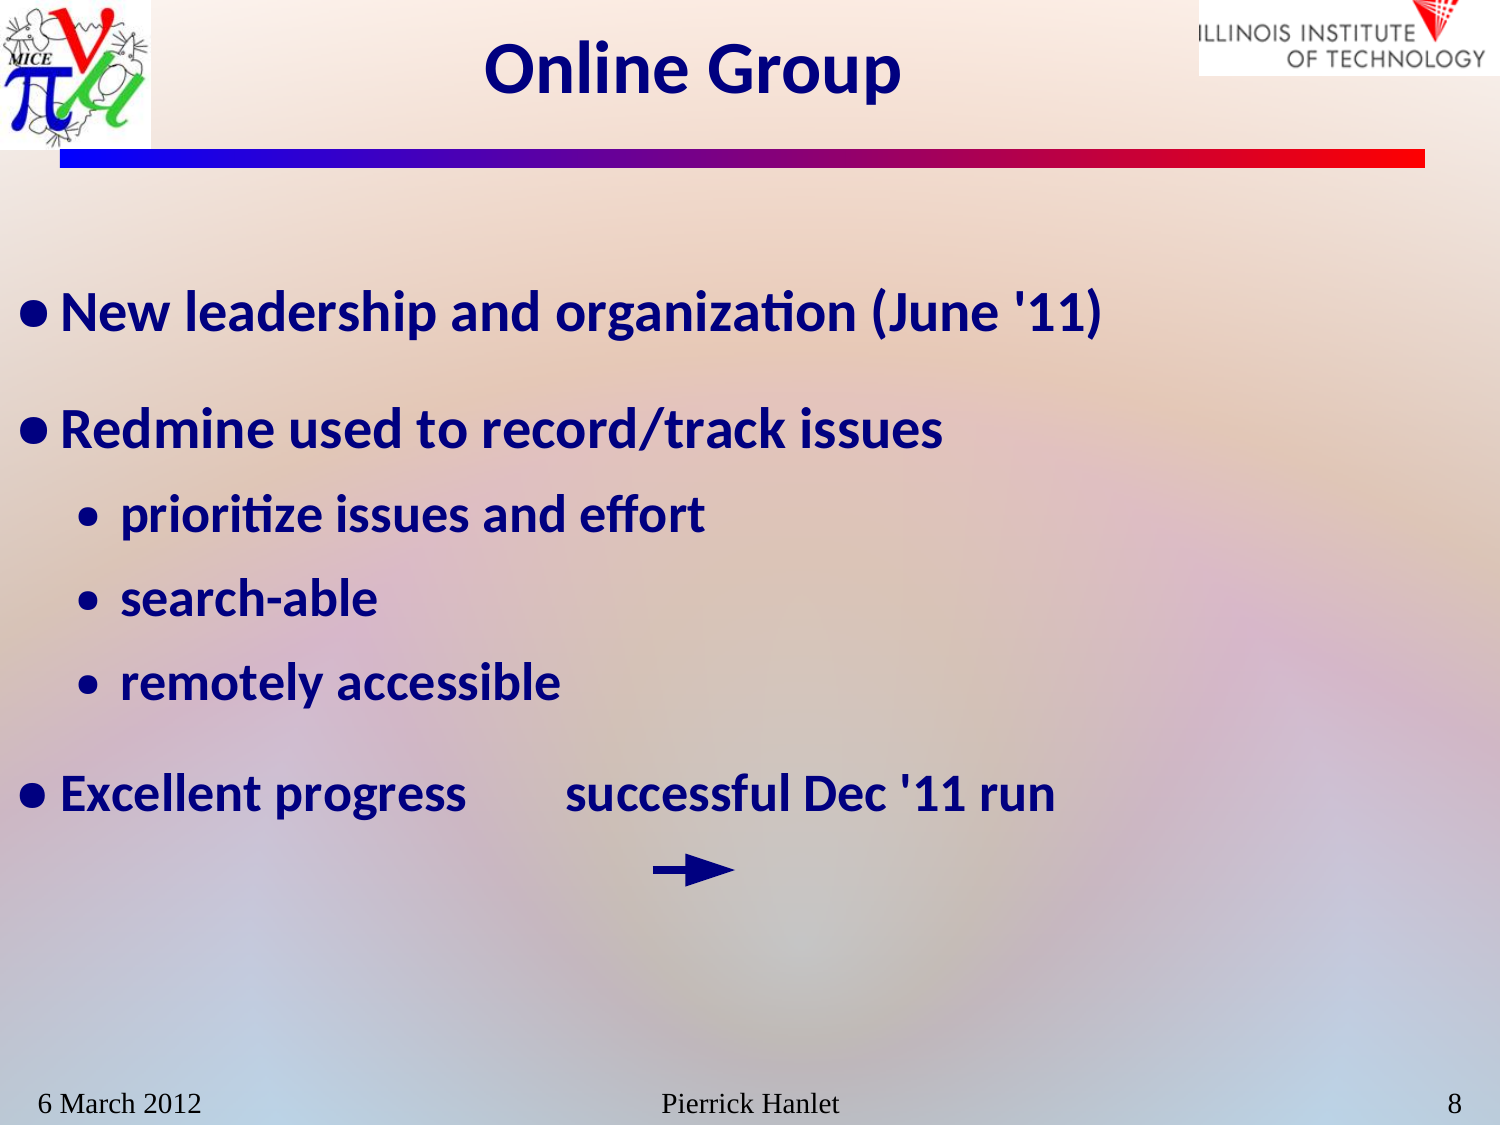

# Online Group
New leadership and organization (June '11)
Redmine used to record/track issues
prioritize issues and effort
search-able
remotely accessible
Excellent progress successful Dec '11 run
8